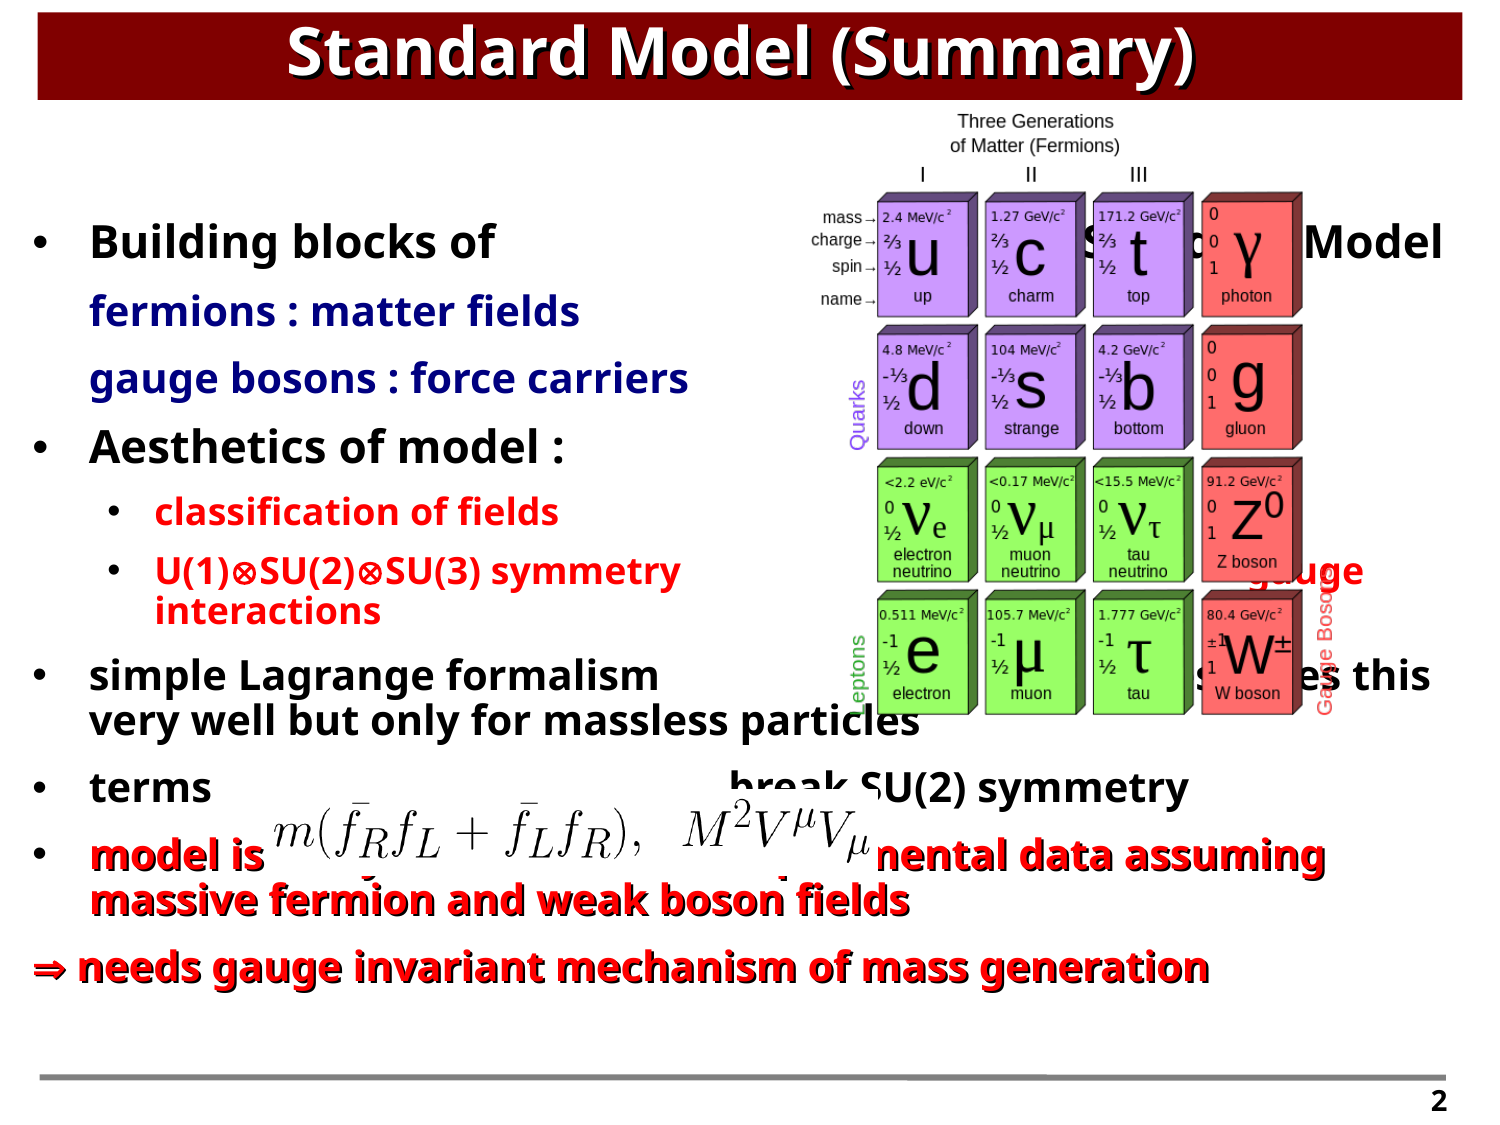

Standard Model (Summary)
# Building blocks of Standard Model
fermions : matter fields
gauge bosons : force carriers
Aesthetics of model :
classification of fields
U(1)ÄSU(2)ÄSU(3) symmetry → gauge interactions
simple Lagrange formalism describes this very well but only for massless particles
terms break SU(2) symmetry
model is fairly consistent with experimental data assuming massive fermion and weak boson fields
Þ needs gauge invariant mechanism of mass generation